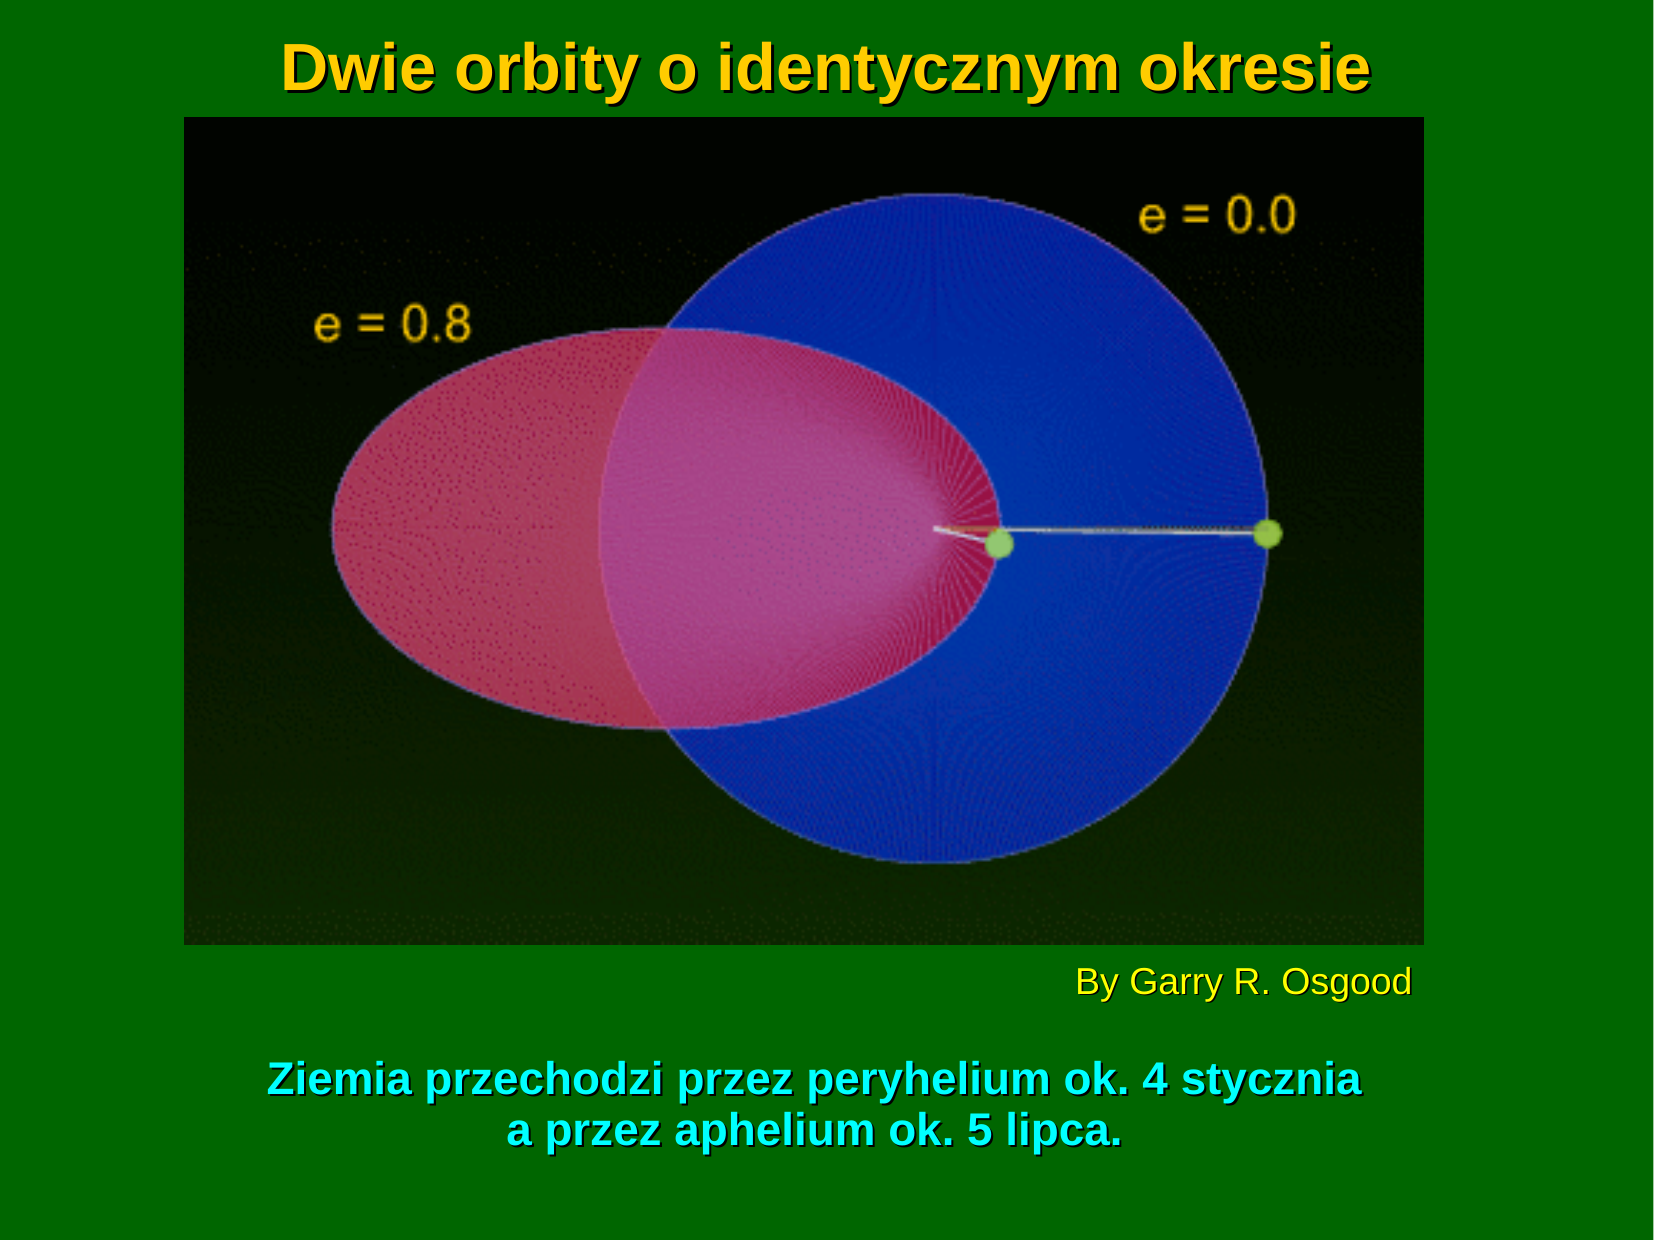

# Dwie orbity o identycznym okresie
By Garry R. Osgood
Ziemia przechodzi przez peryhelium ok. 4 stycznia
a przez aphelium ok. 5 lipca.